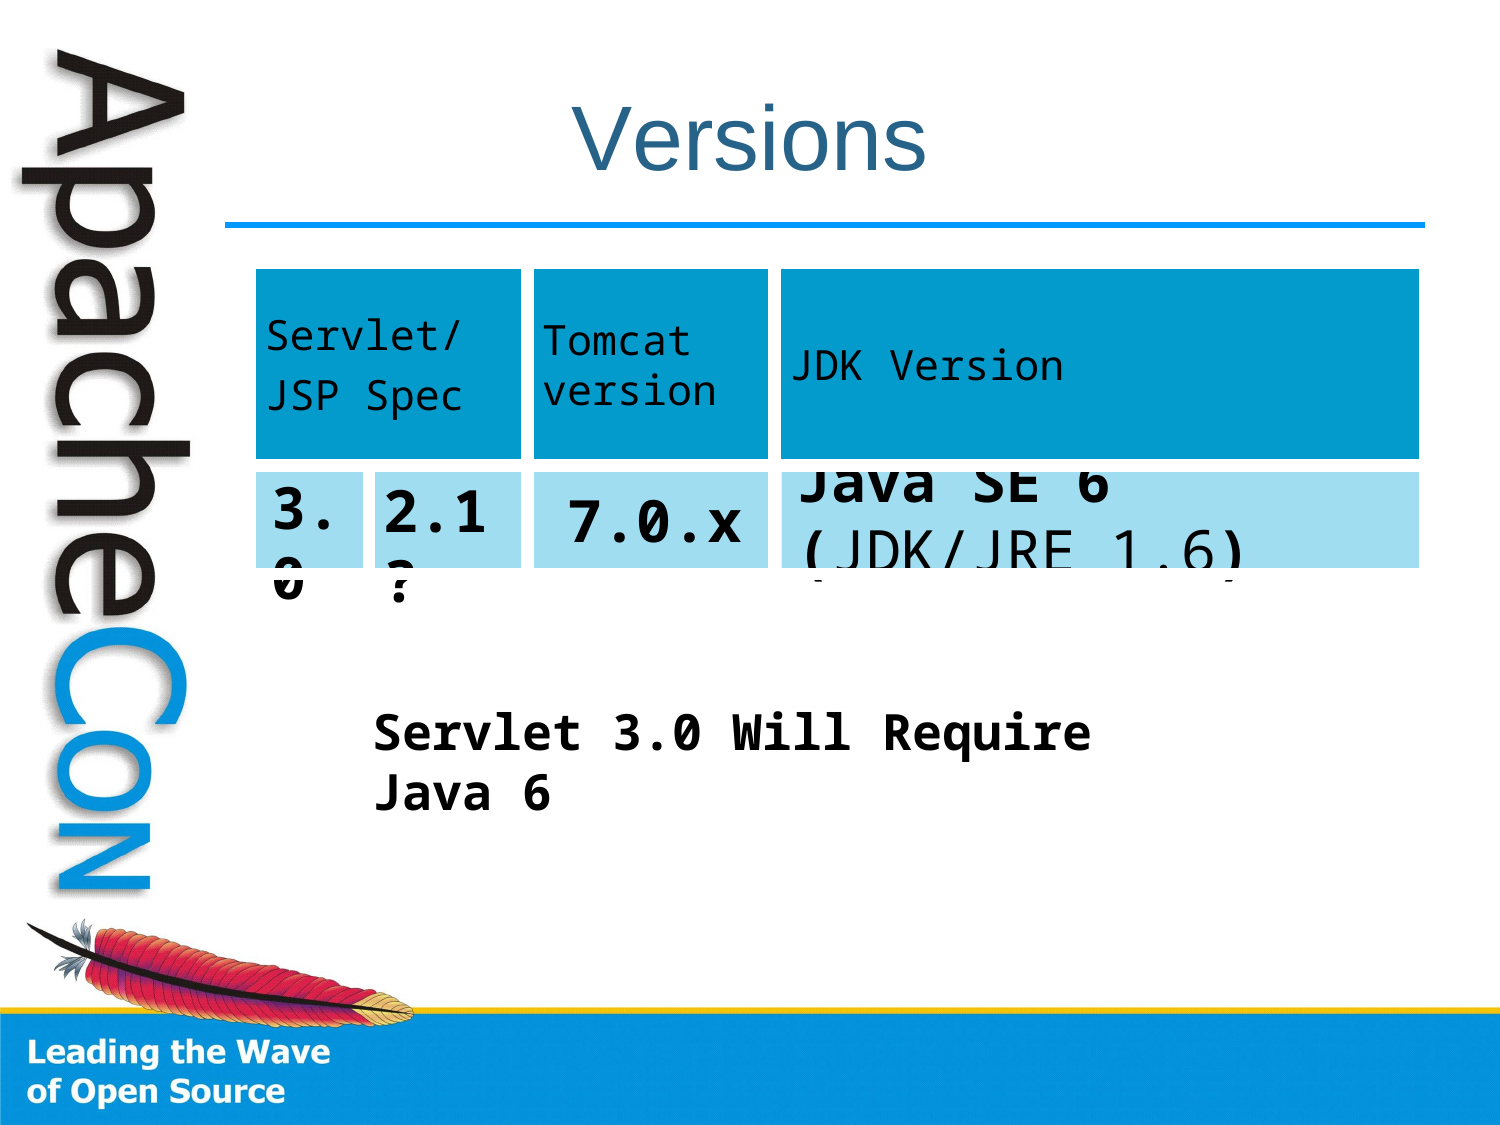

# Versions
Servlet/
JSP Spec
Tomcat version
JDK Version
Java SE 6 (JDK/JRE 1.6)
 3.0
 2.1?
 7.0.x
Servlet 3.0 Will Require
Java 6